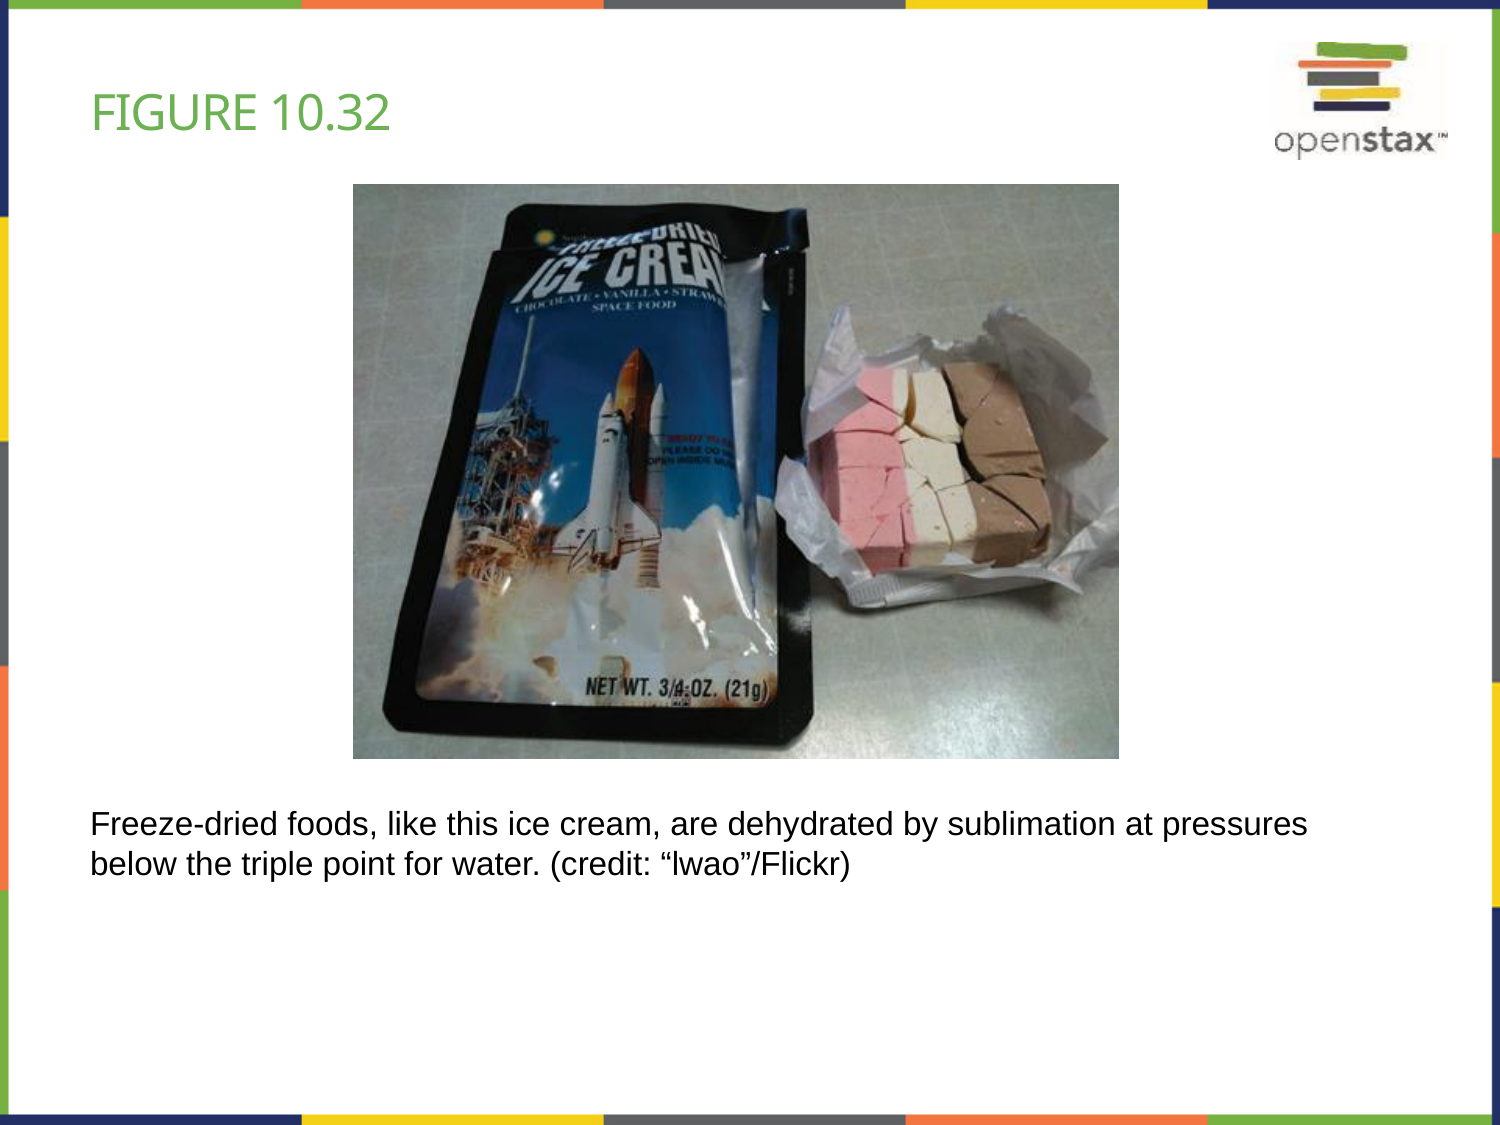

# Figure 10.32
Freeze-dried foods, like this ice cream, are dehydrated by sublimation at pressures below the triple point for water. (credit: “lwao”/Flickr)